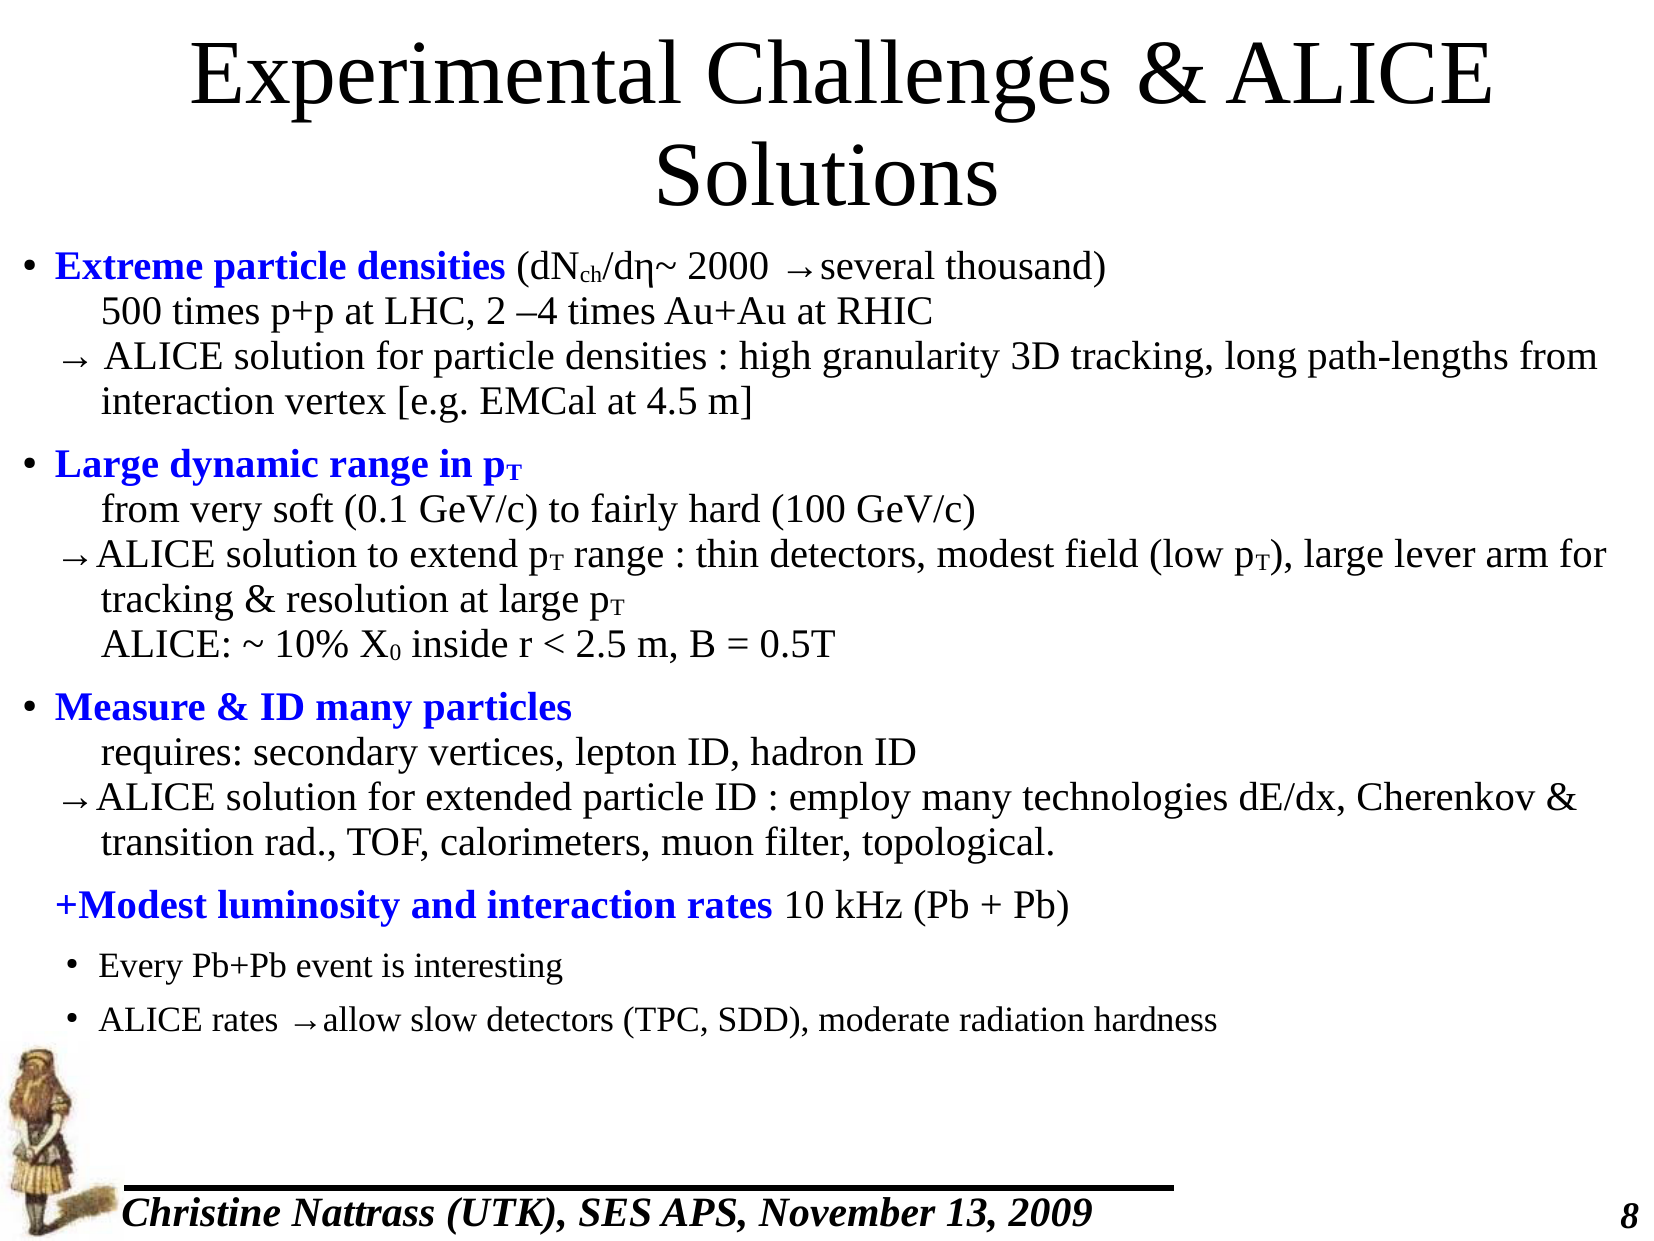

# Experimental Challenges & ALICE Solutions
Extreme particle densities (dNch/dη~ 2000 →several thousand)
	500 times p+p at LHC, 2 –4 times Au+Au at RHIC
→ ALICE solution for particle densities : high granularity 3D tracking, long path-lengths from
	interaction vertex [e.g. EMCal at 4.5 m]
Large dynamic range in pT
	from very soft (0.1 GeV/c) to fairly hard (100 GeV/c)
→ALICE solution to extend pT range : thin detectors, modest field (low pT), large lever arm for
	tracking & resolution at large pT
	ALICE: ~ 10% X0 inside r < 2.5 m, B = 0.5T
Measure & ID many particles
	requires: secondary vertices, lepton ID, hadron ID
→ALICE solution for extended particle ID : employ many technologies dE/dx, Cherenkov &
	transition rad., TOF, calorimeters, muon filter, topological.
+Modest luminosity and interaction rates 10 kHz (Pb + Pb)
Every Pb+Pb event is interesting
ALICE rates →allow slow detectors (TPC, SDD), moderate radiation hardness